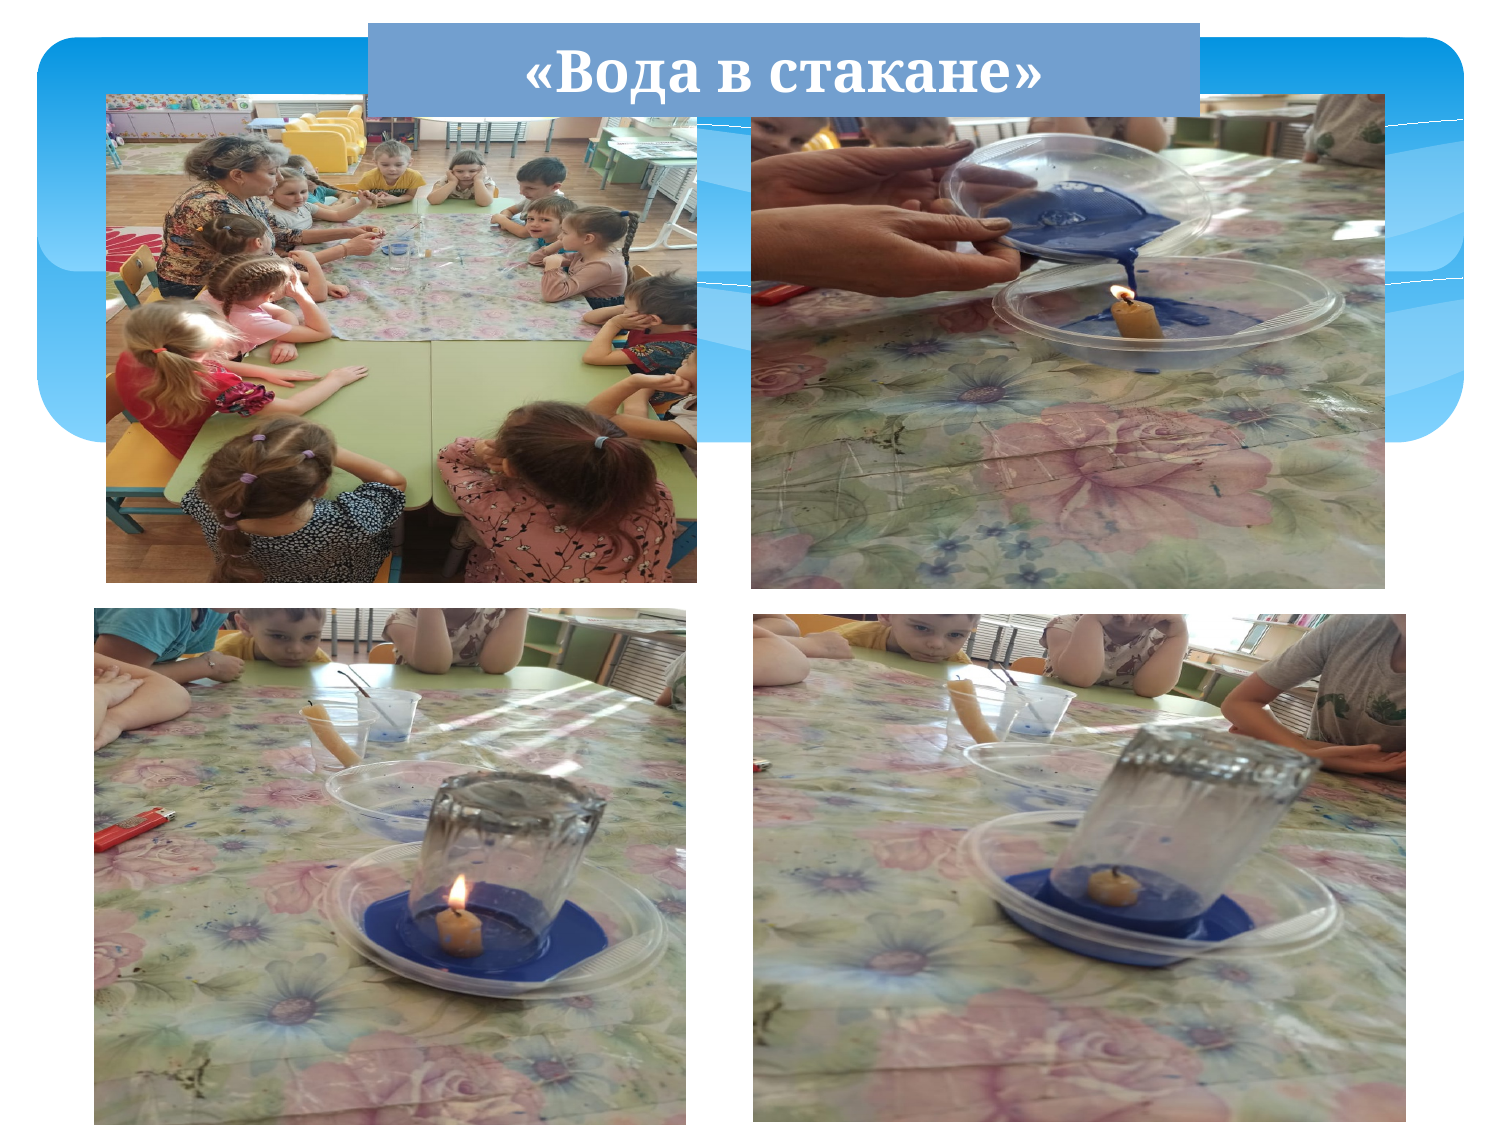

| «Вода в стакане» |
| --- |